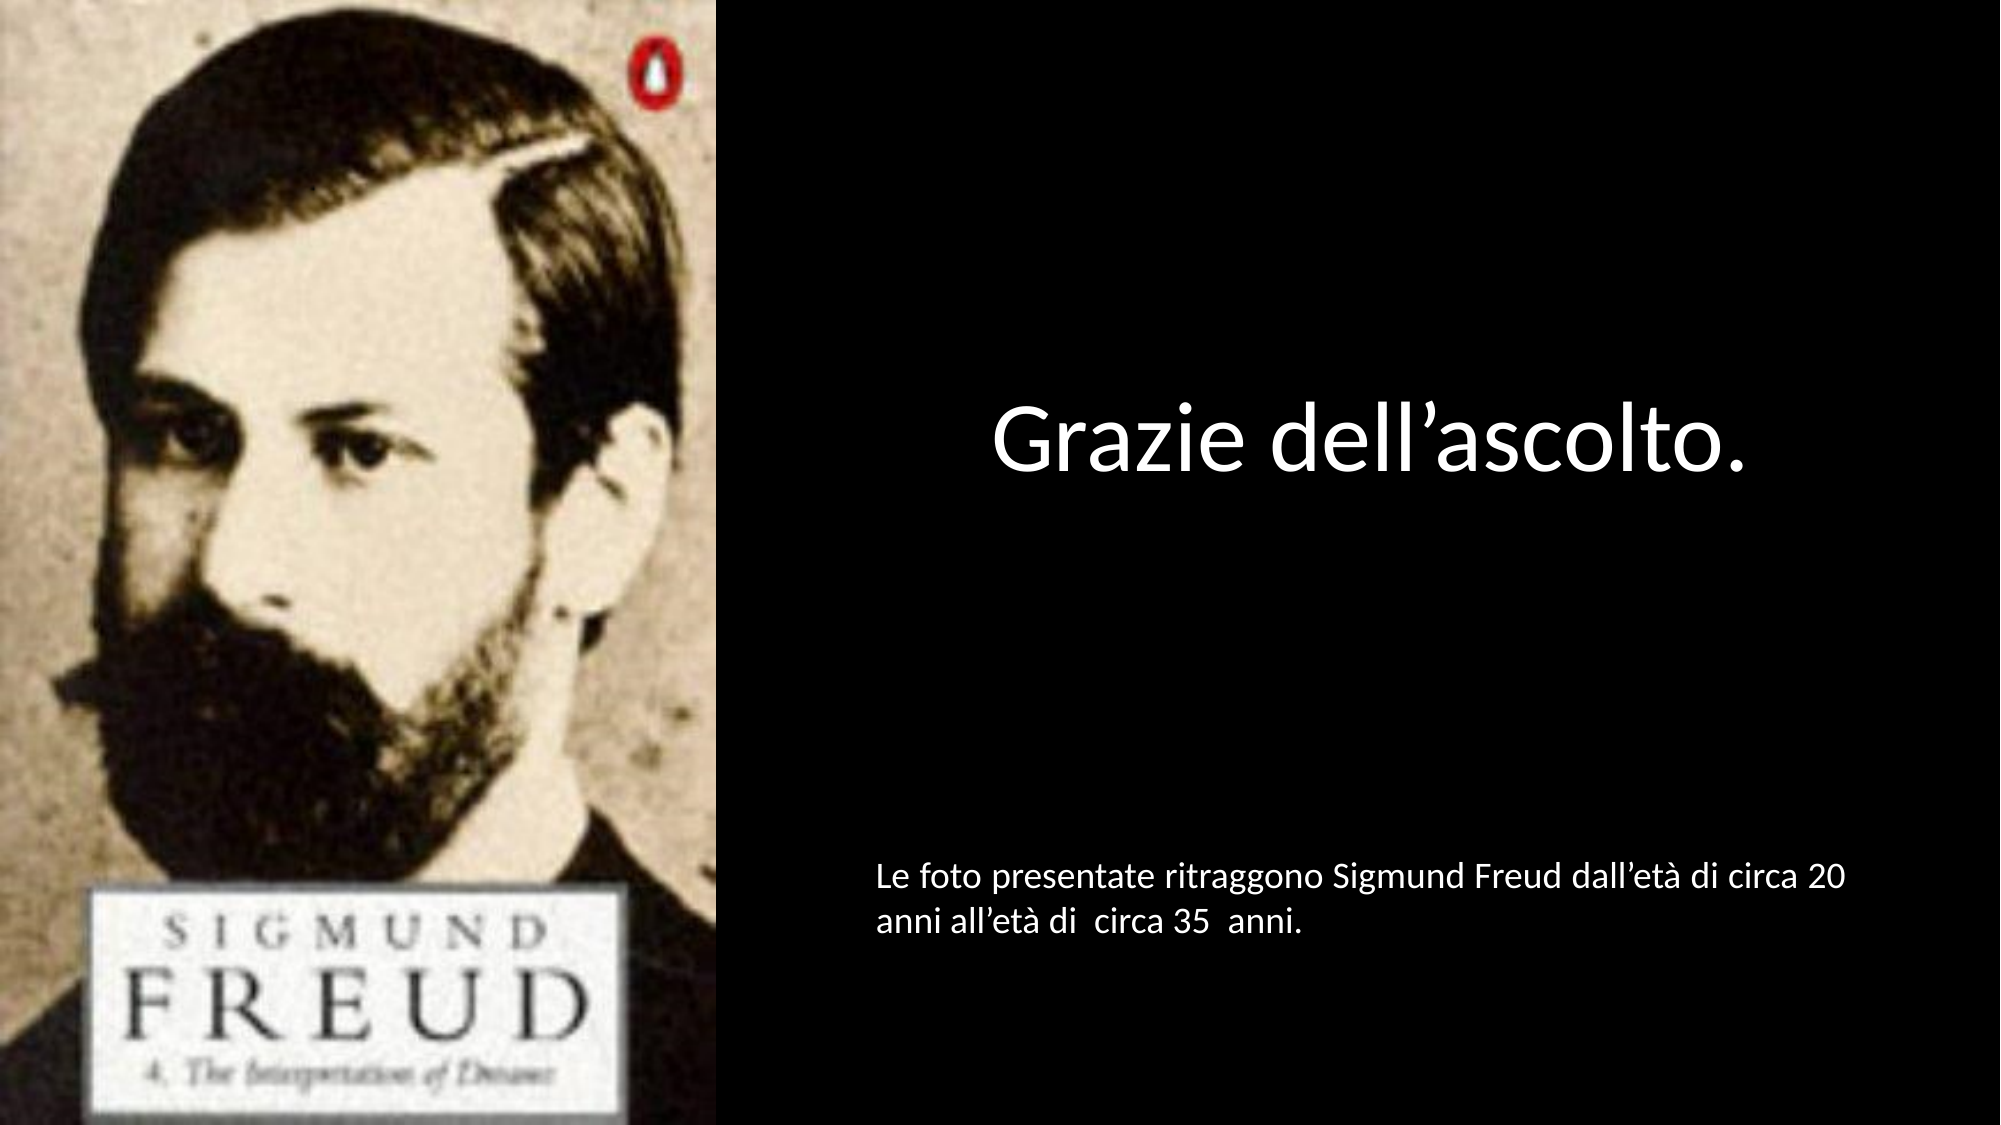

Grazie dell’ascolto.
Le foto presentate ritraggono Sigmund Freud dall’età di circa 20 anni all’età di circa 35 anni.